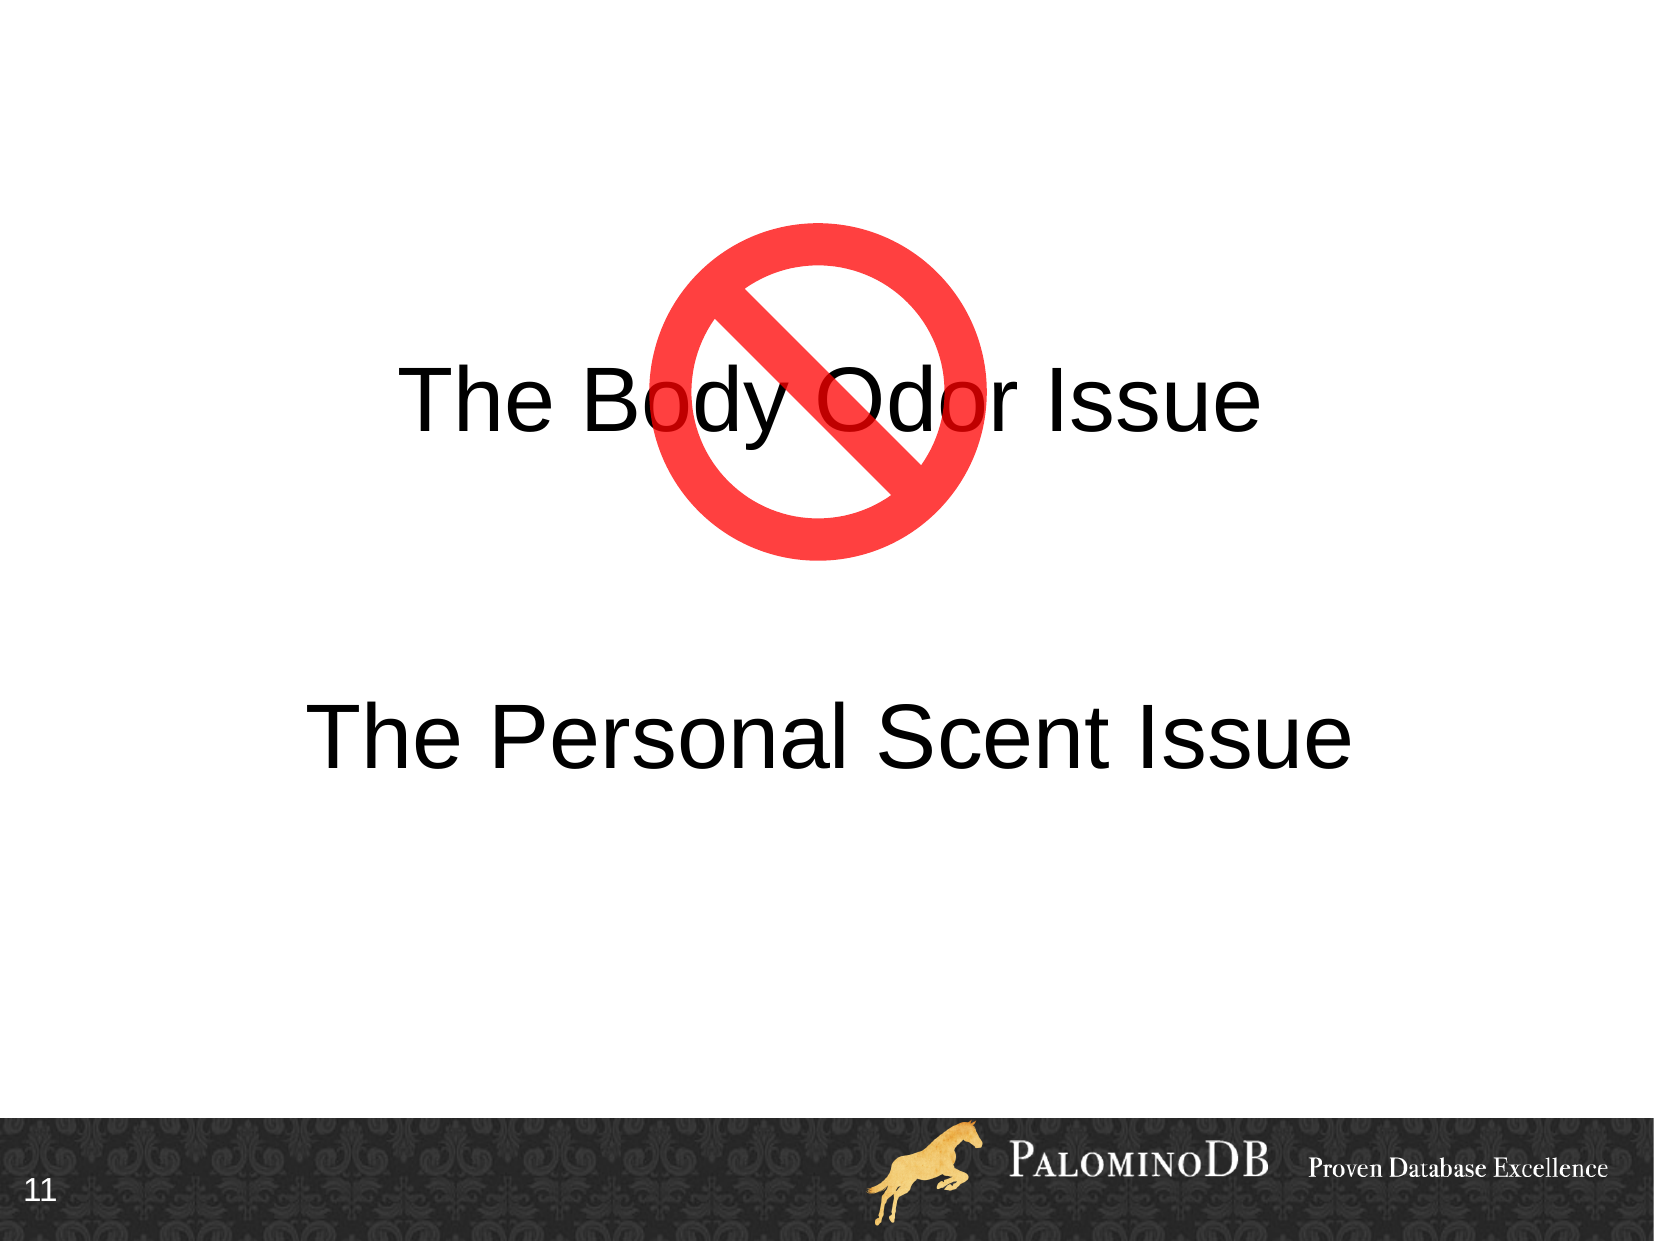

The Body Odor Issue
# The Personal Scent Issue